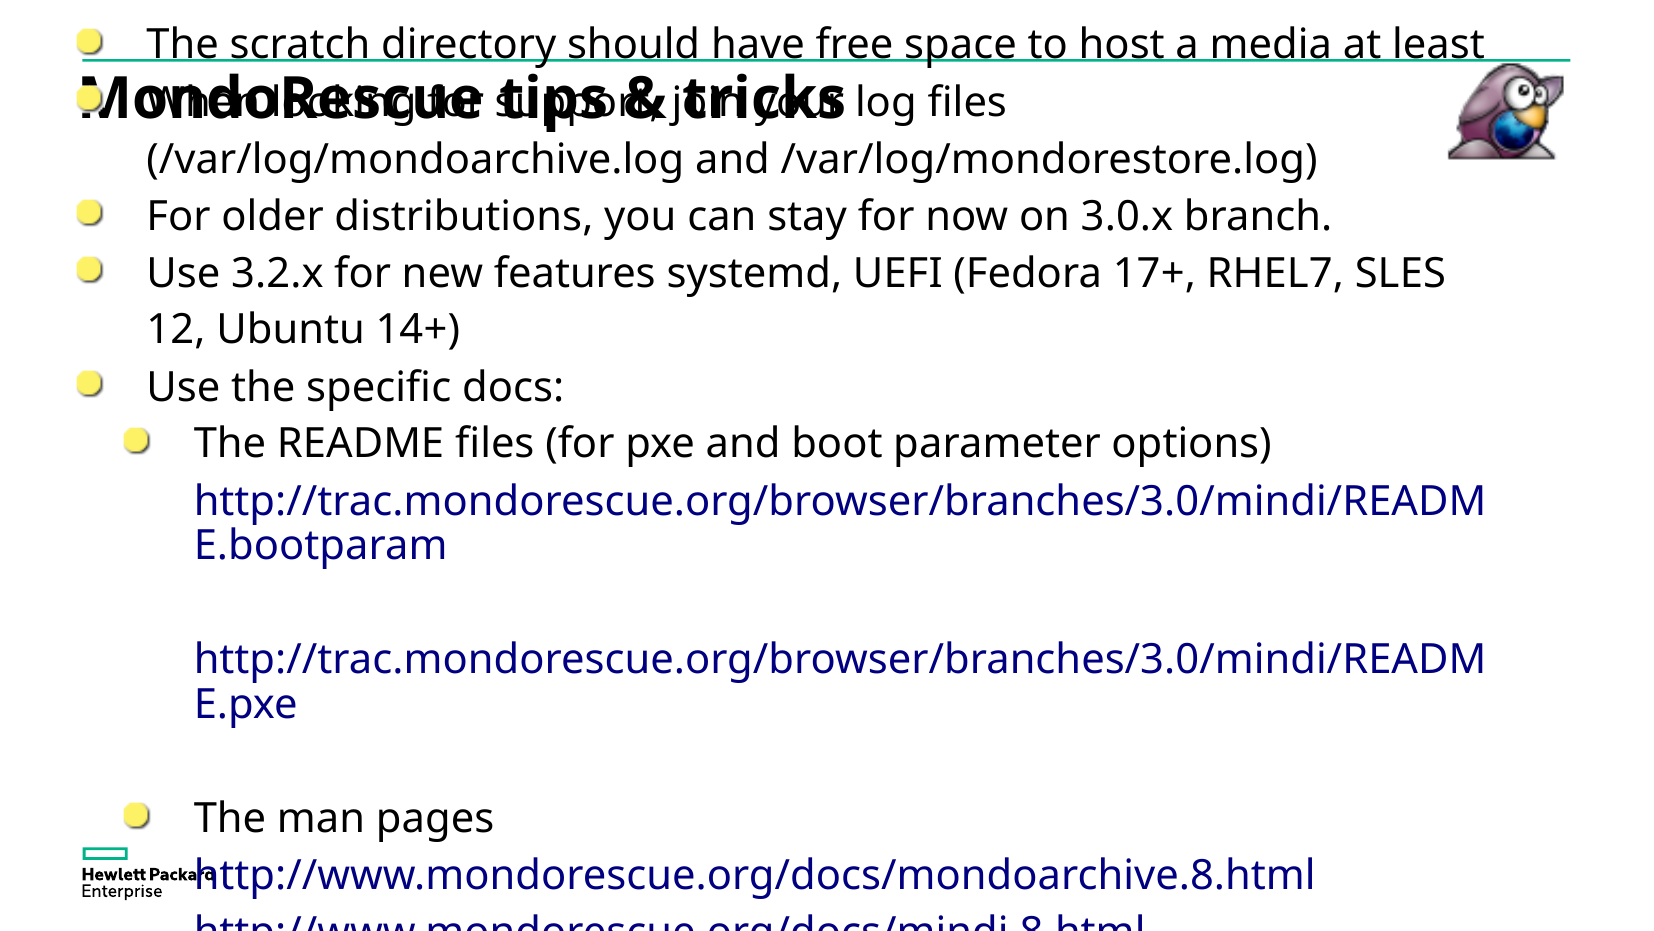

The scratch directory should have free space to host a media at least
When looking for support, join your log files (/var/log/mondoarchive.log and /var/log/mondorestore.log)
For older distributions, you can stay for now on 3.0.x branch.
Use 3.2.x for new features systemd, UEFI (Fedora 17+, RHEL7, SLES 12, Ubuntu 14+)
Use the specific docs:
The README files (for pxe and boot parameter options)
http://trac.mondorescue.org/browser/branches/3.0/mindi/README.bootparam
http://trac.mondorescue.org/browser/branches/3.0/mindi/README.pxe
The man pages
http://www.mondorescue.org/docs/mondoarchive.8.html
http://www.mondorescue.org/docs/mindi.8.html
http://www.mondorescue.org/docs/mondorestore.8.html
The wiki
http://trac.mondorescue.org/wiki/FAQ
MondoRescue tips & tricks